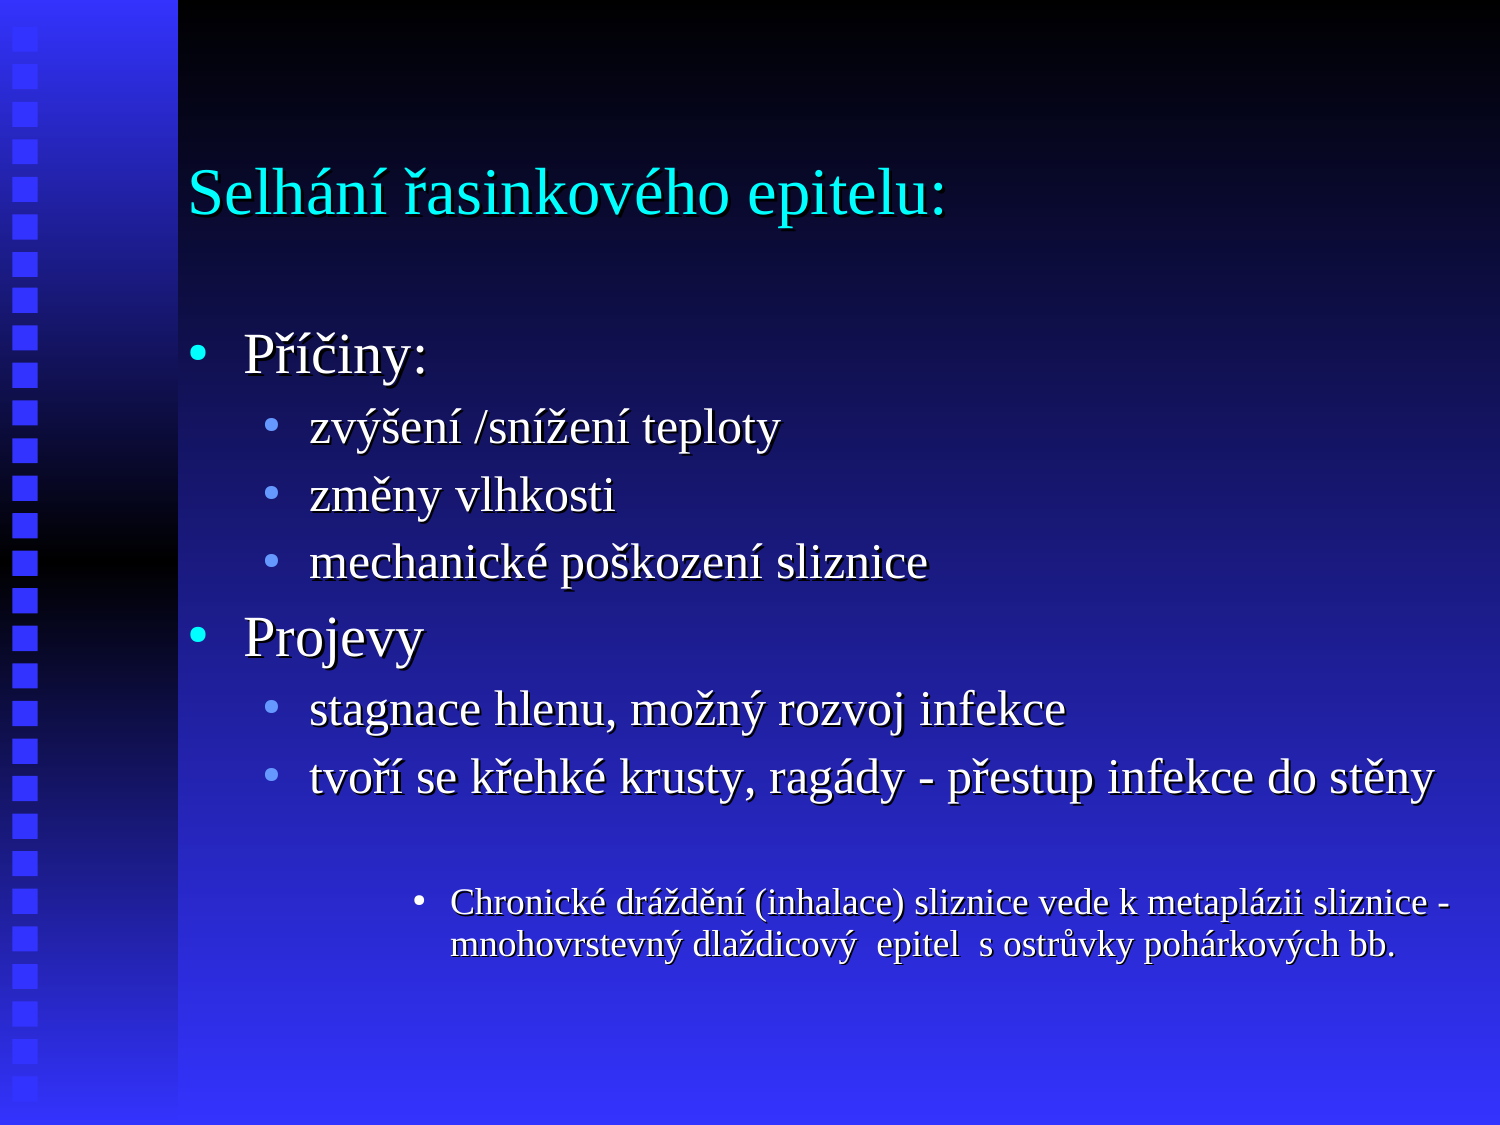

# Selhání řasinkového epitelu:
Příčiny:
zvýšení /snížení teploty
změny vlhkosti
mechanické poškození sliznice
Projevy
stagnace hlenu, možný rozvoj infekce
tvoří se křehké krusty, ragády - přestup infekce do stěny
Chronické dráždění (inhalace) sliznice vede k metaplázii sliznice - mnohovrstevný dlaždicový epitel s ostrůvky pohárkových bb.